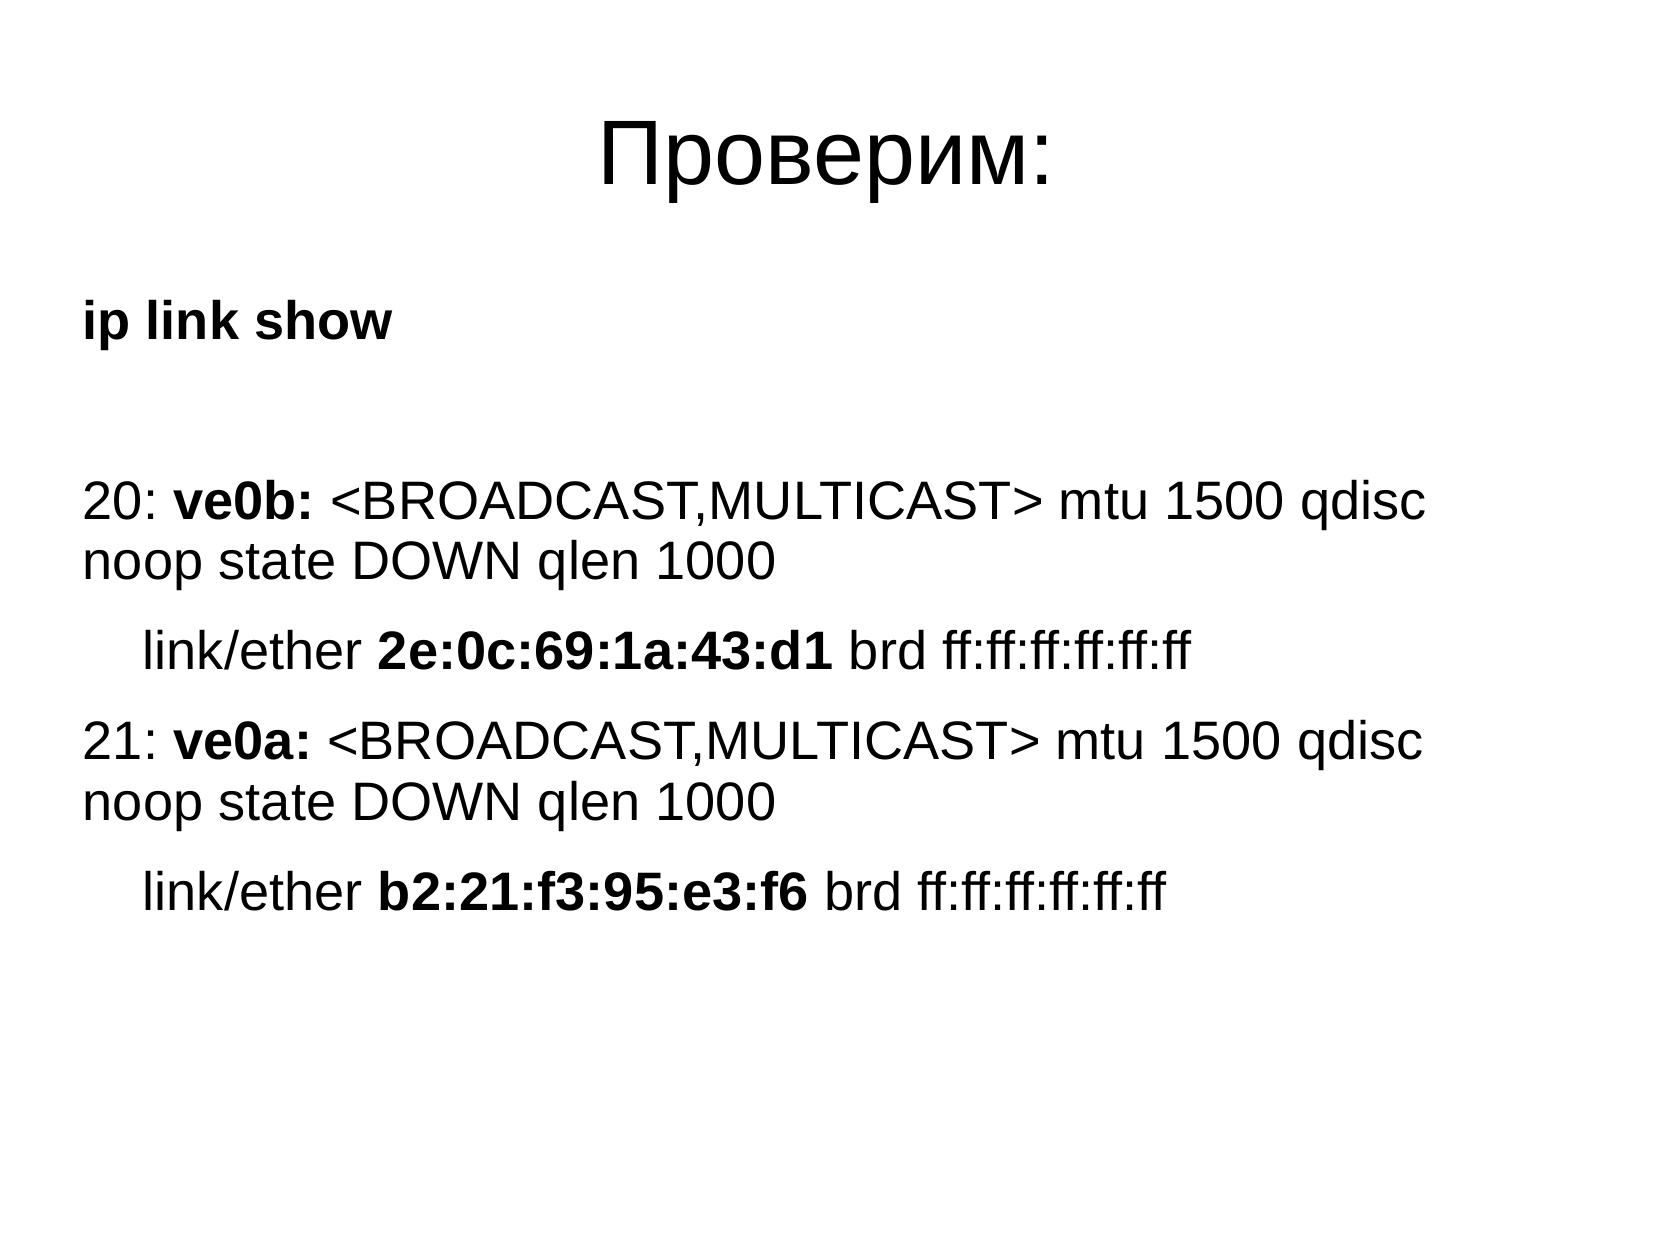

# Проверим:
ip link show
20: ve0b: <BROADCAST,MULTICAST> mtu 1500 qdisc noop state DOWN qlen 1000
 link/ether 2e:0c:69:1a:43:d1 brd ff:ff:ff:ff:ff:ff
21: ve0a: <BROADCAST,MULTICAST> mtu 1500 qdisc noop state DOWN qlen 1000
 link/ether b2:21:f3:95:e3:f6 brd ff:ff:ff:ff:ff:ff